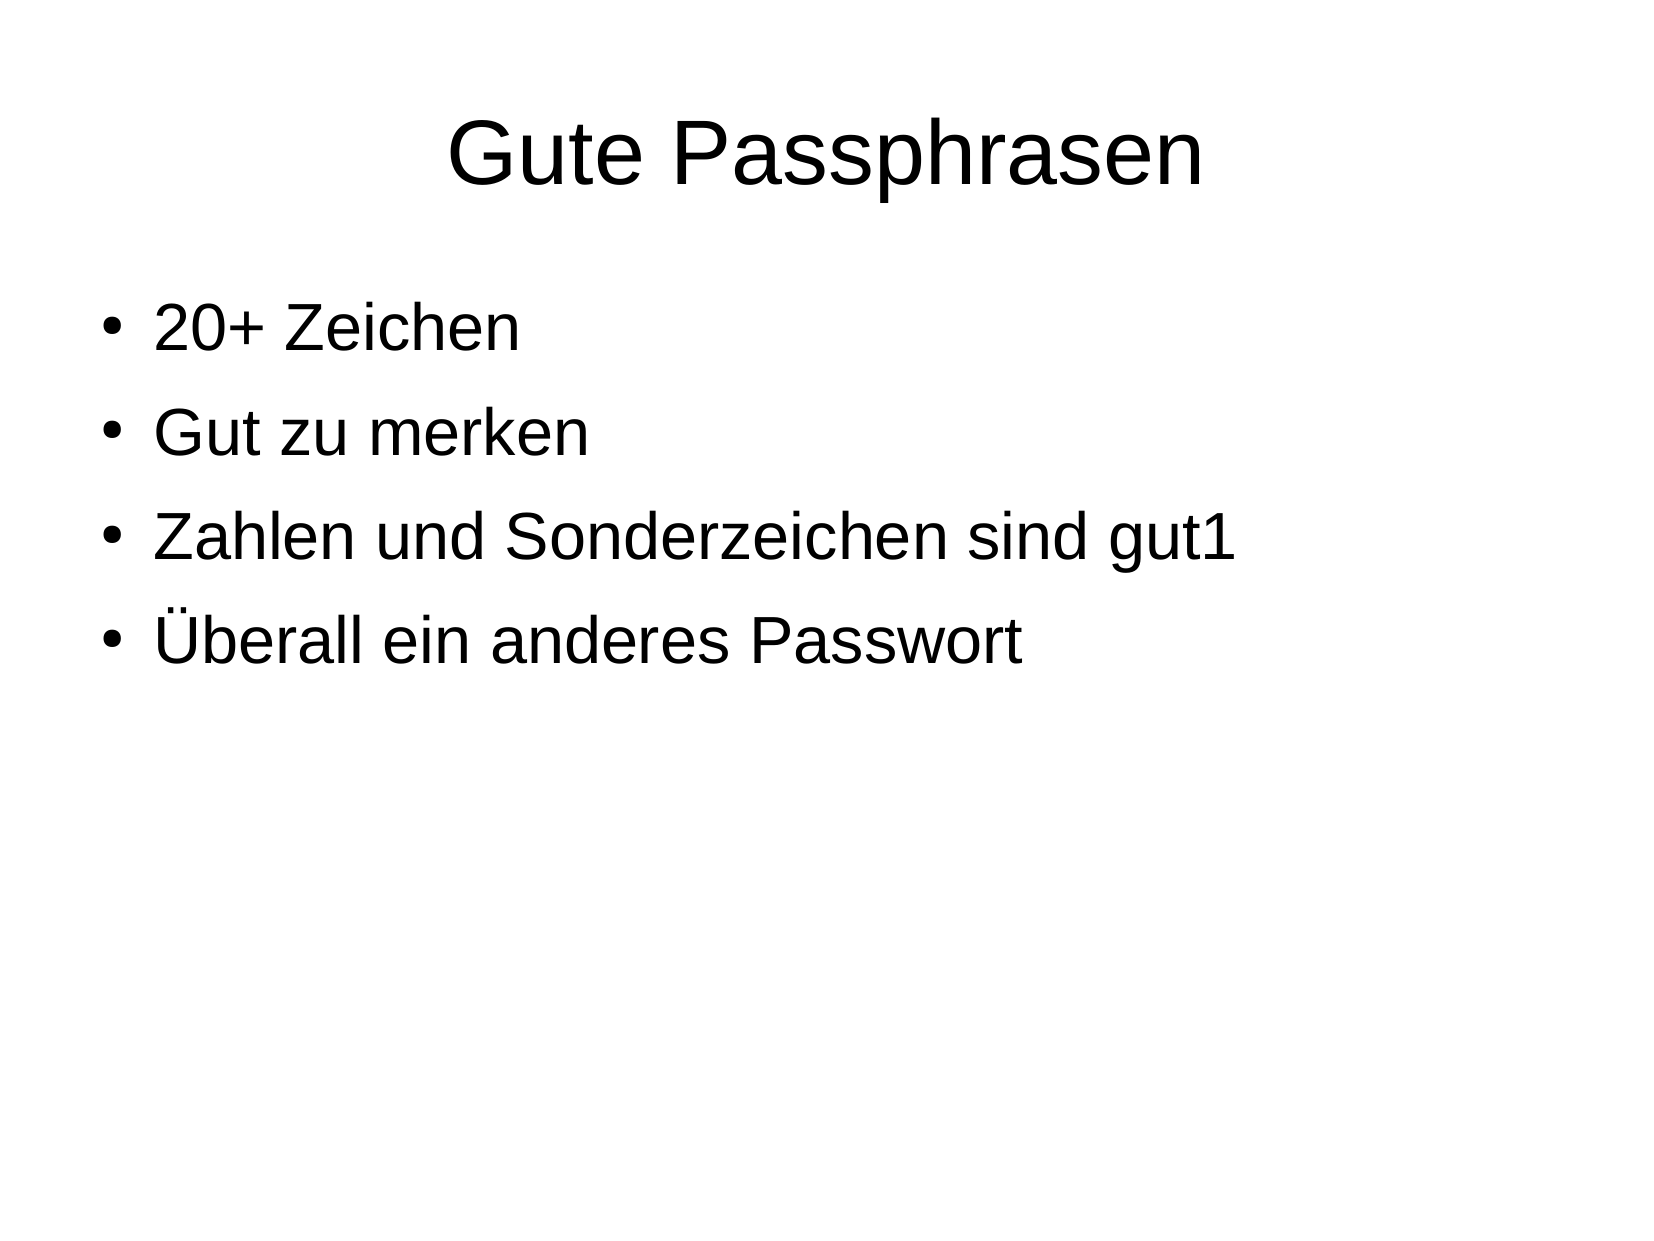

# Gute Passphrasen
20+ Zeichen
Gut zu merken
Zahlen und Sonderzeichen sind gut1
Überall ein anderes Passwort